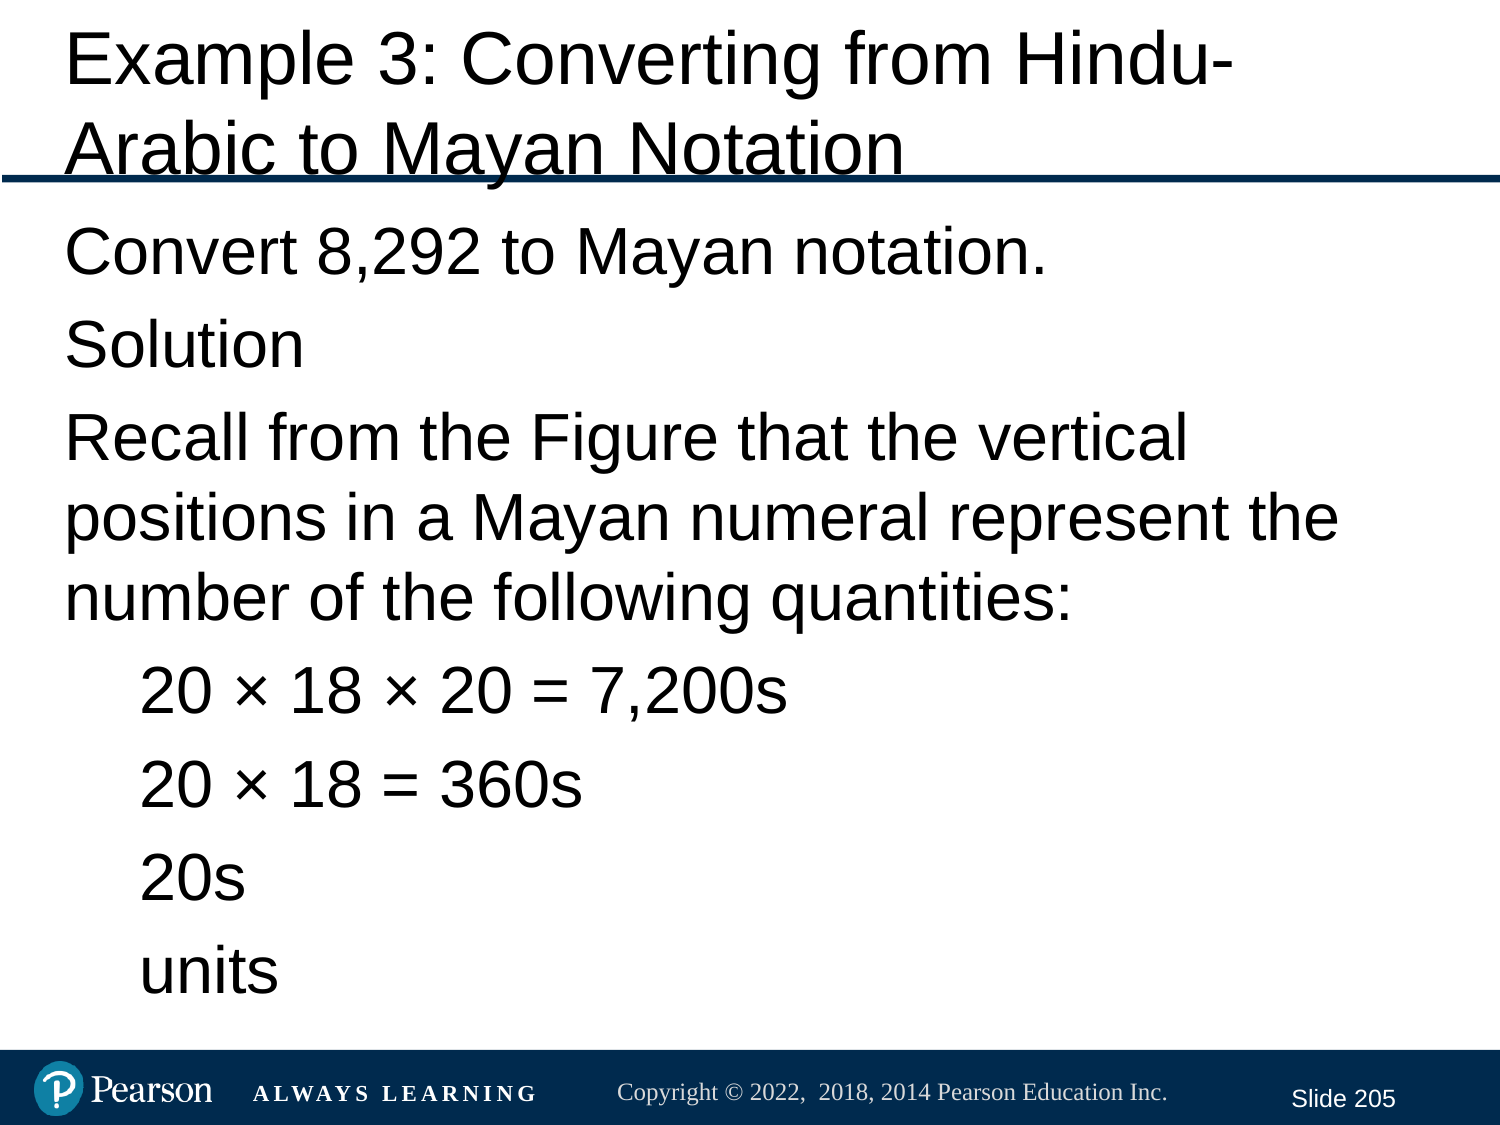

# Example 3: Converting from Hindu-Arabic to Mayan Notation
Convert 8,292 to Mayan notation.
Solution
Recall from the Figure that the vertical positions in a Mayan numeral represent the number of the following quantities:
	20 × 18 × 20 = 7,200s
	20 × 18 = 360s
	20s
	units